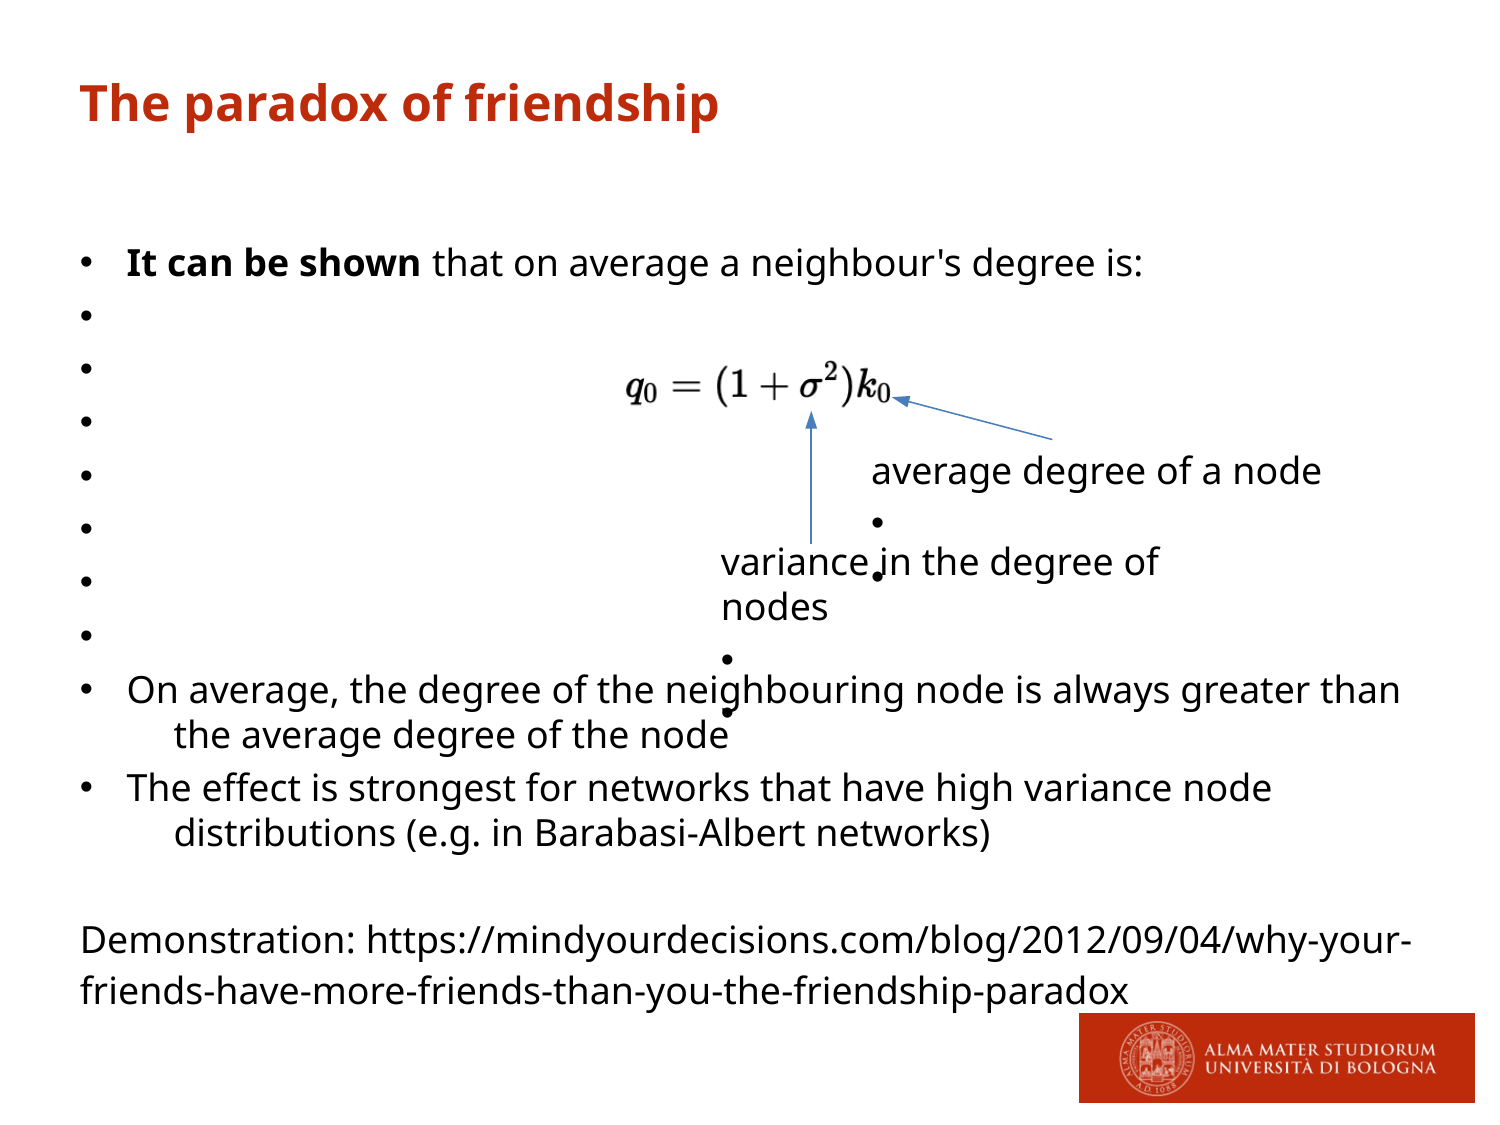

# The paradox of friendship
It can be shown that on average a neighbour's degree is:
On average, the degree of the neighbouring node is always greater than the average degree of the node
The effect is strongest for networks that have high variance node distributions (e.g. in Barabasi-Albert networks)
Demonstration: https://mindyourdecisions.com/blog/2012/09/04/why-your-friends-have-more-friends-than-you-the-friendship-paradox
average degree of a node
variance in the degree of nodes